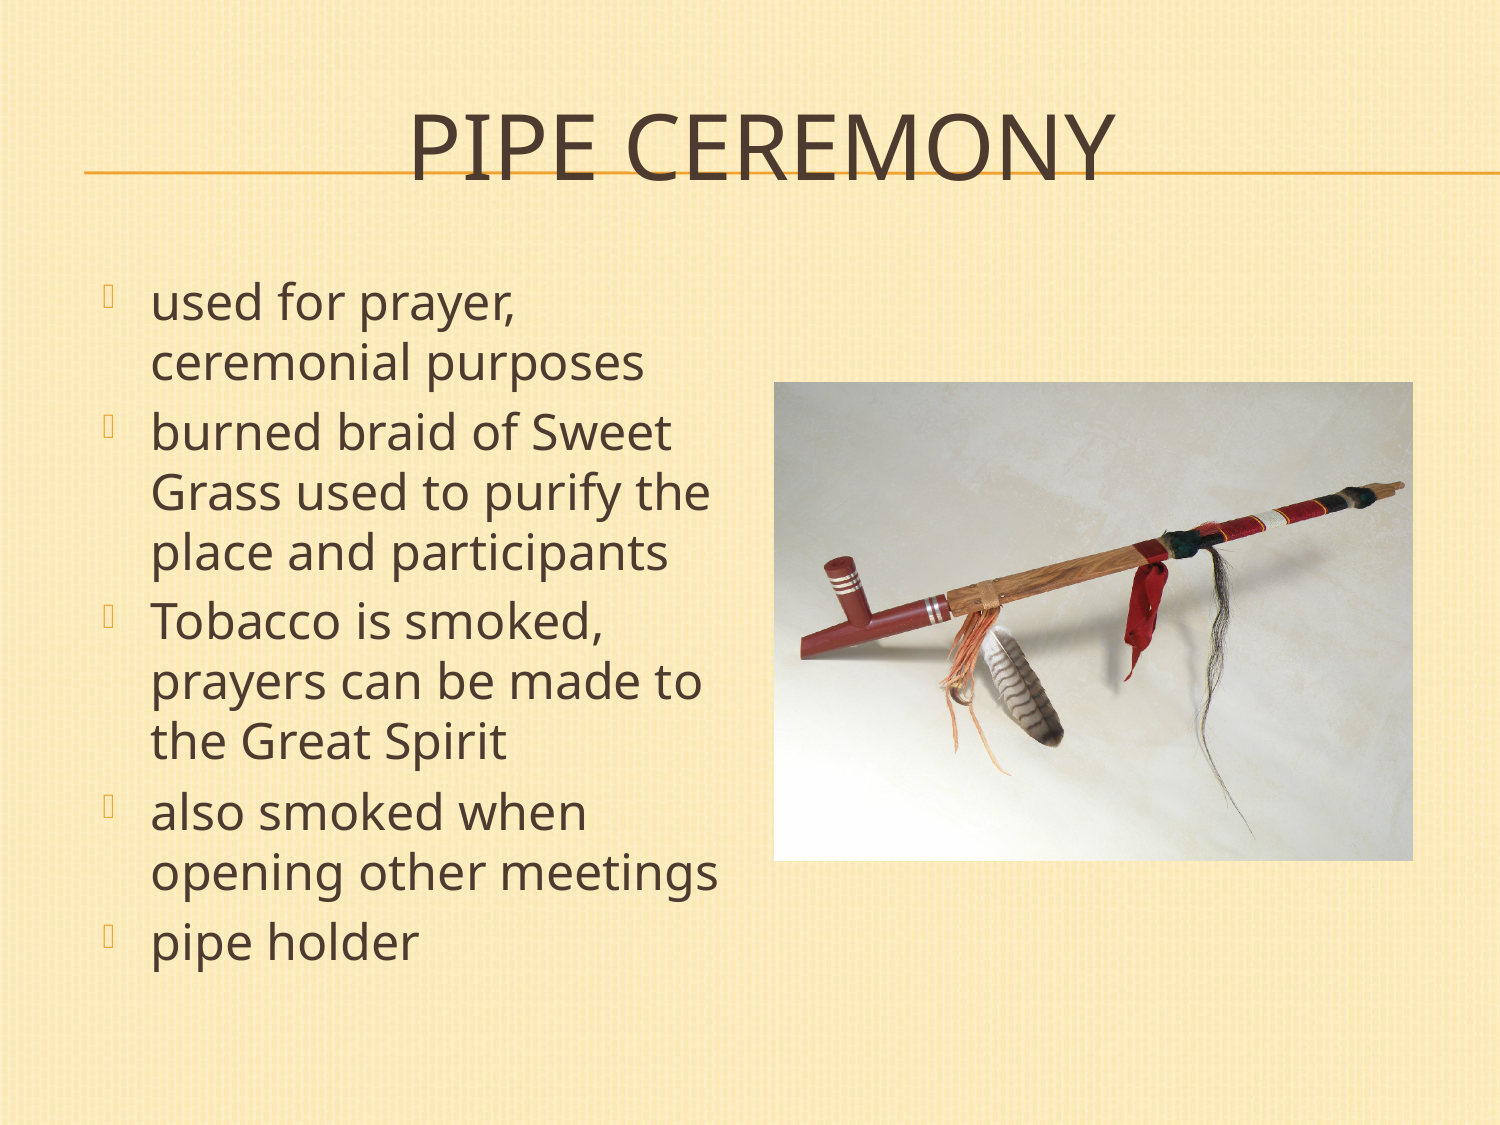

# pipe ceremony
used for prayer, ceremonial purposes
burned braid of Sweet Grass used to purify the place and participants
Tobacco is smoked, prayers can be made to the Great Spirit
also smoked when opening other meetings
pipe holder